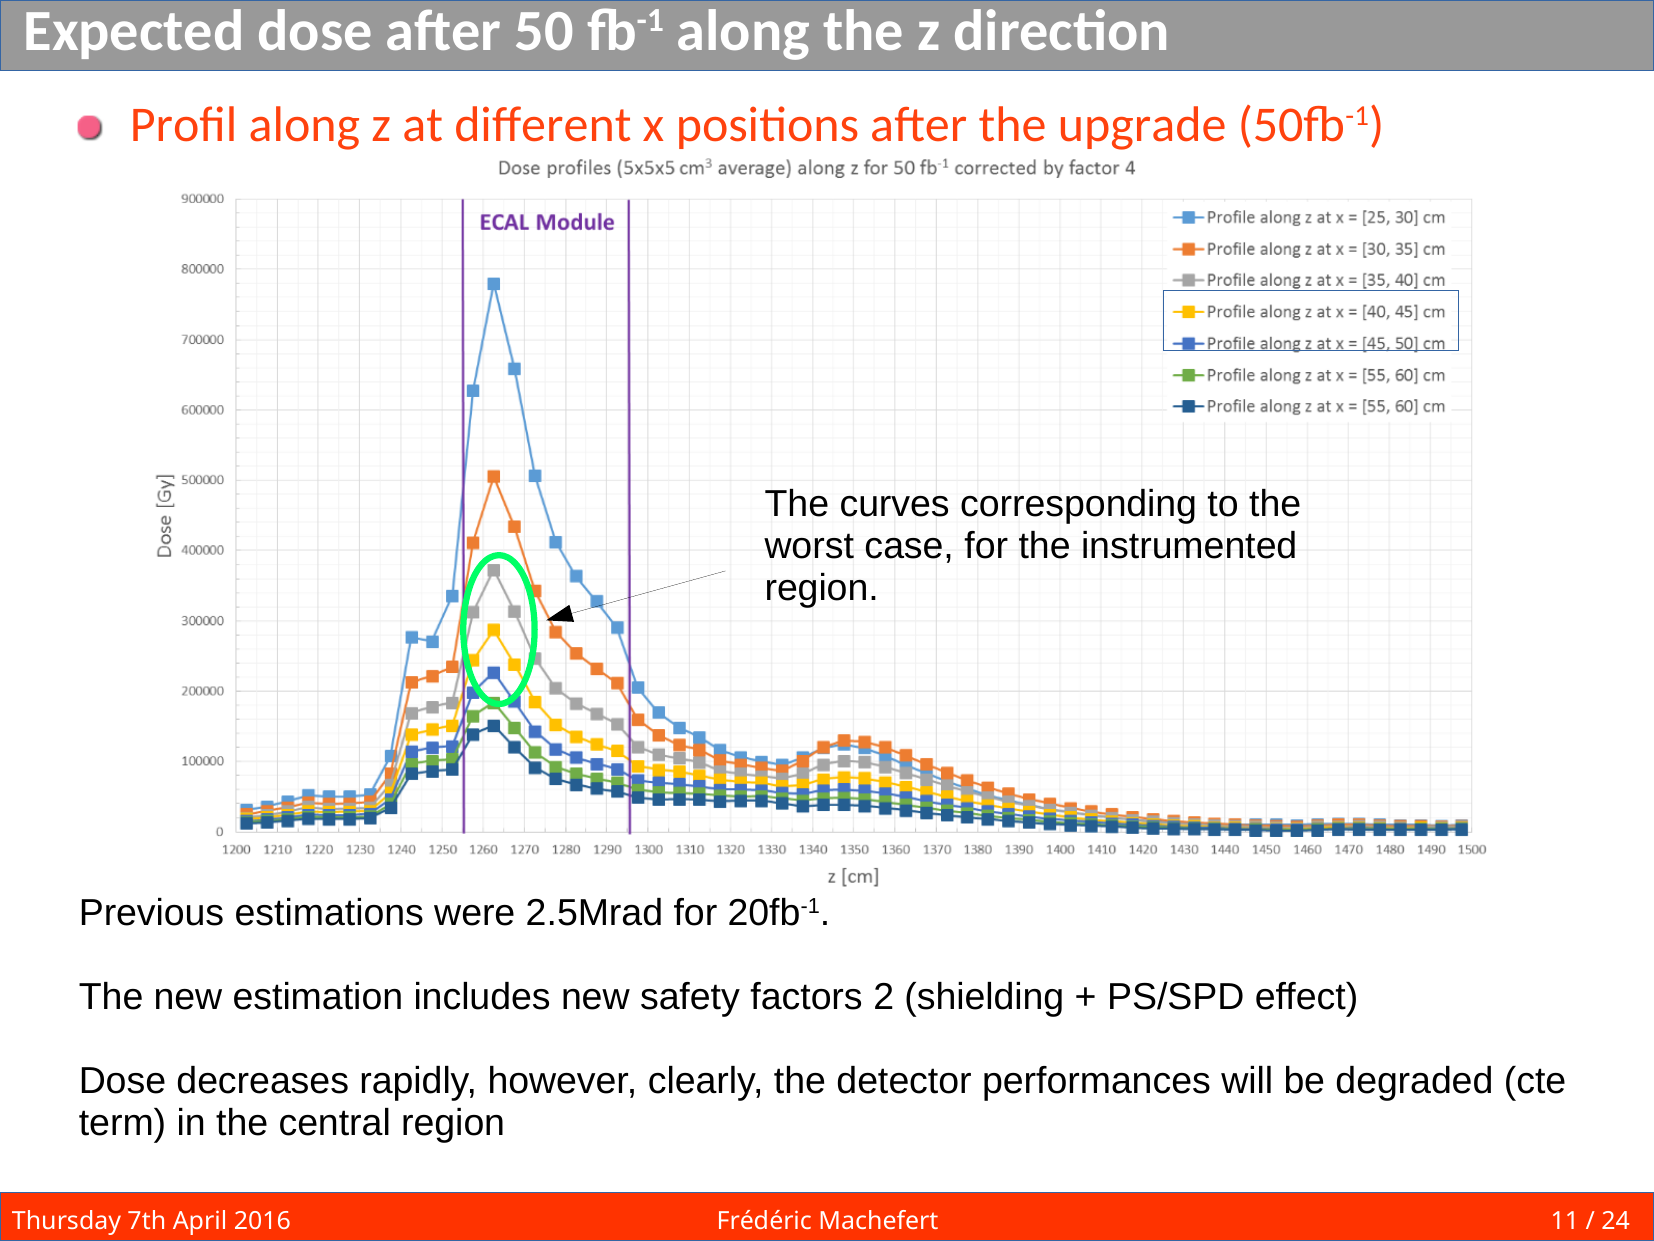

# Expected dose after 50 fb-1 along the z direction
Profil along z at different x positions after the upgrade (50fb-1)
The curves corresponding to the worst case, for the instrumented region.
Previous estimations were 2.5Mrad for 20fb-1.
The new estimation includes new safety factors 2 (shielding + PS/SPD effect)
Dose decreases rapidly, however, clearly, the detector performances will be degraded (cte term) in the central region